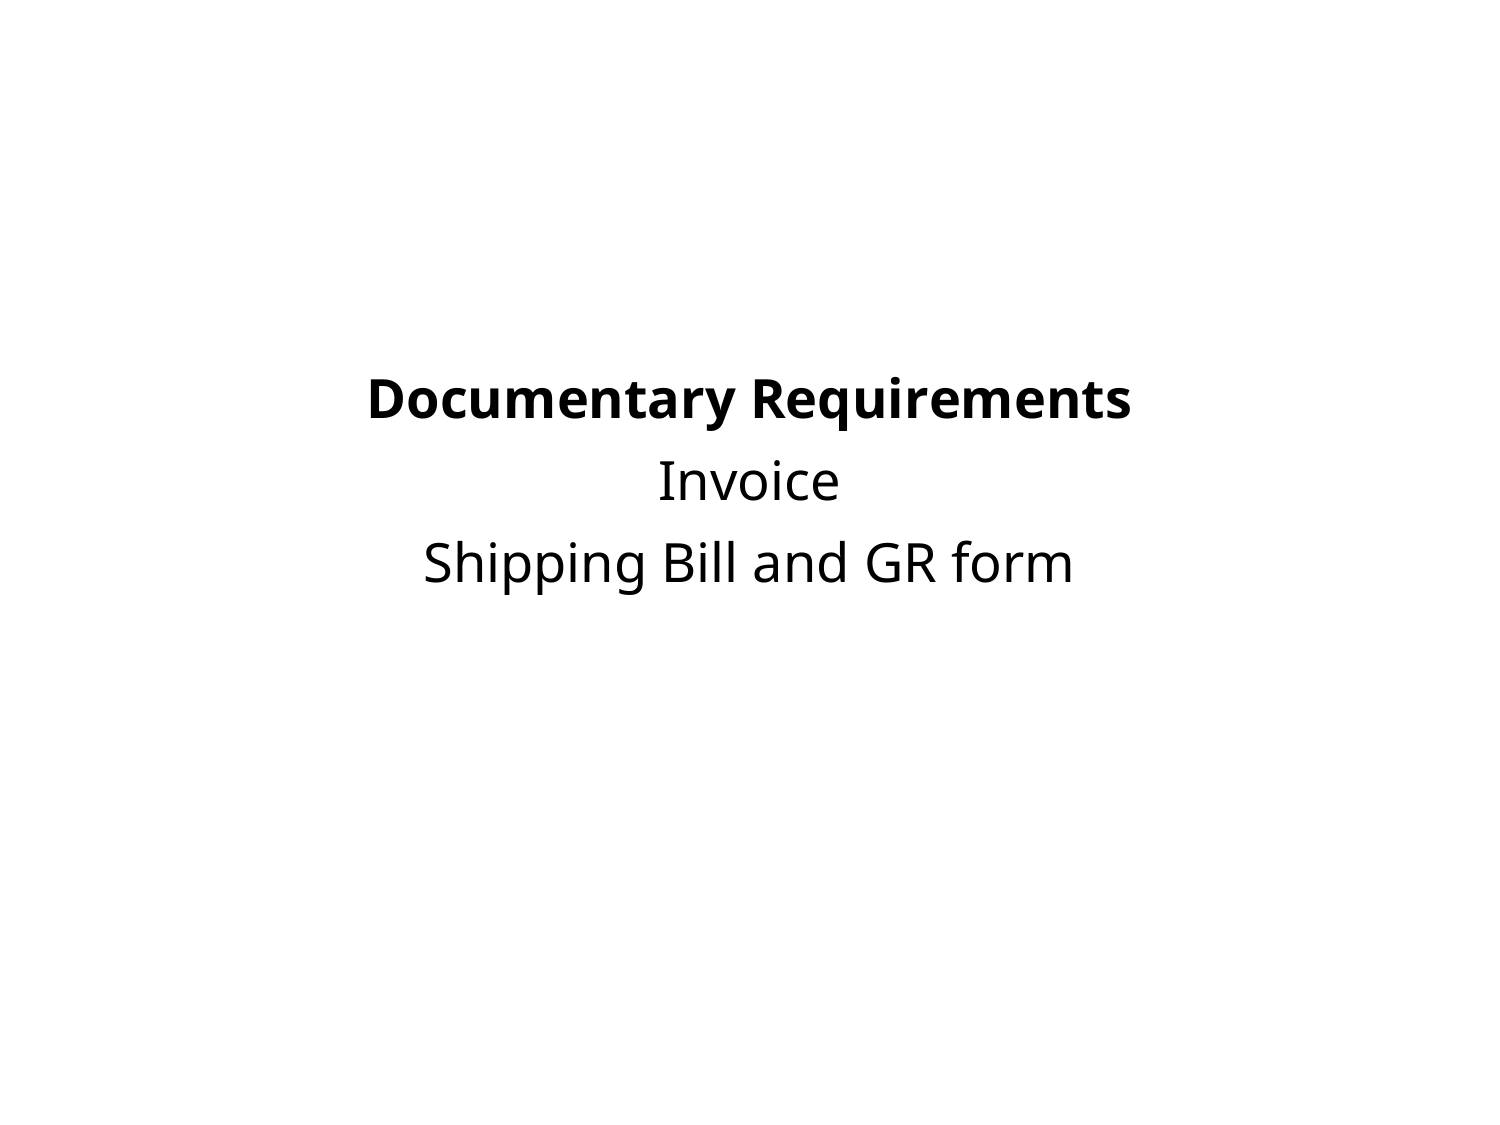

# Documentary Requirements
Invoice
Shipping Bill and GR form